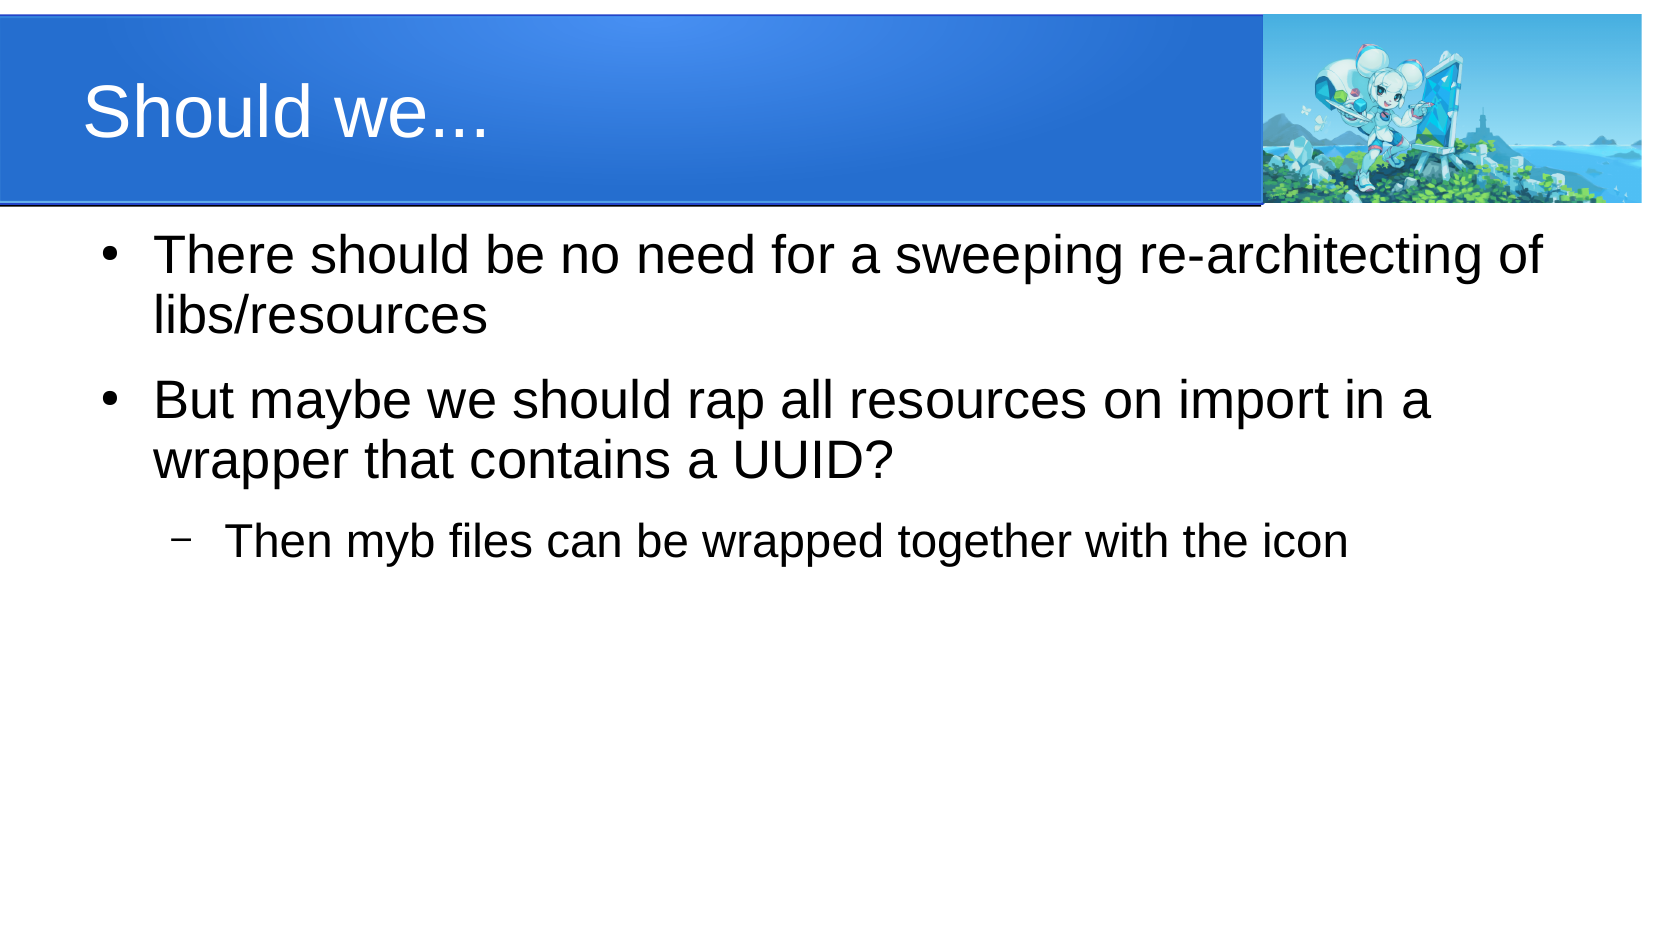

# Should we...
There should be no need for a sweeping re-architecting of libs/resources
But maybe we should rap all resources on import in a wrapper that contains a UUID?
Then myb files can be wrapped together with the icon